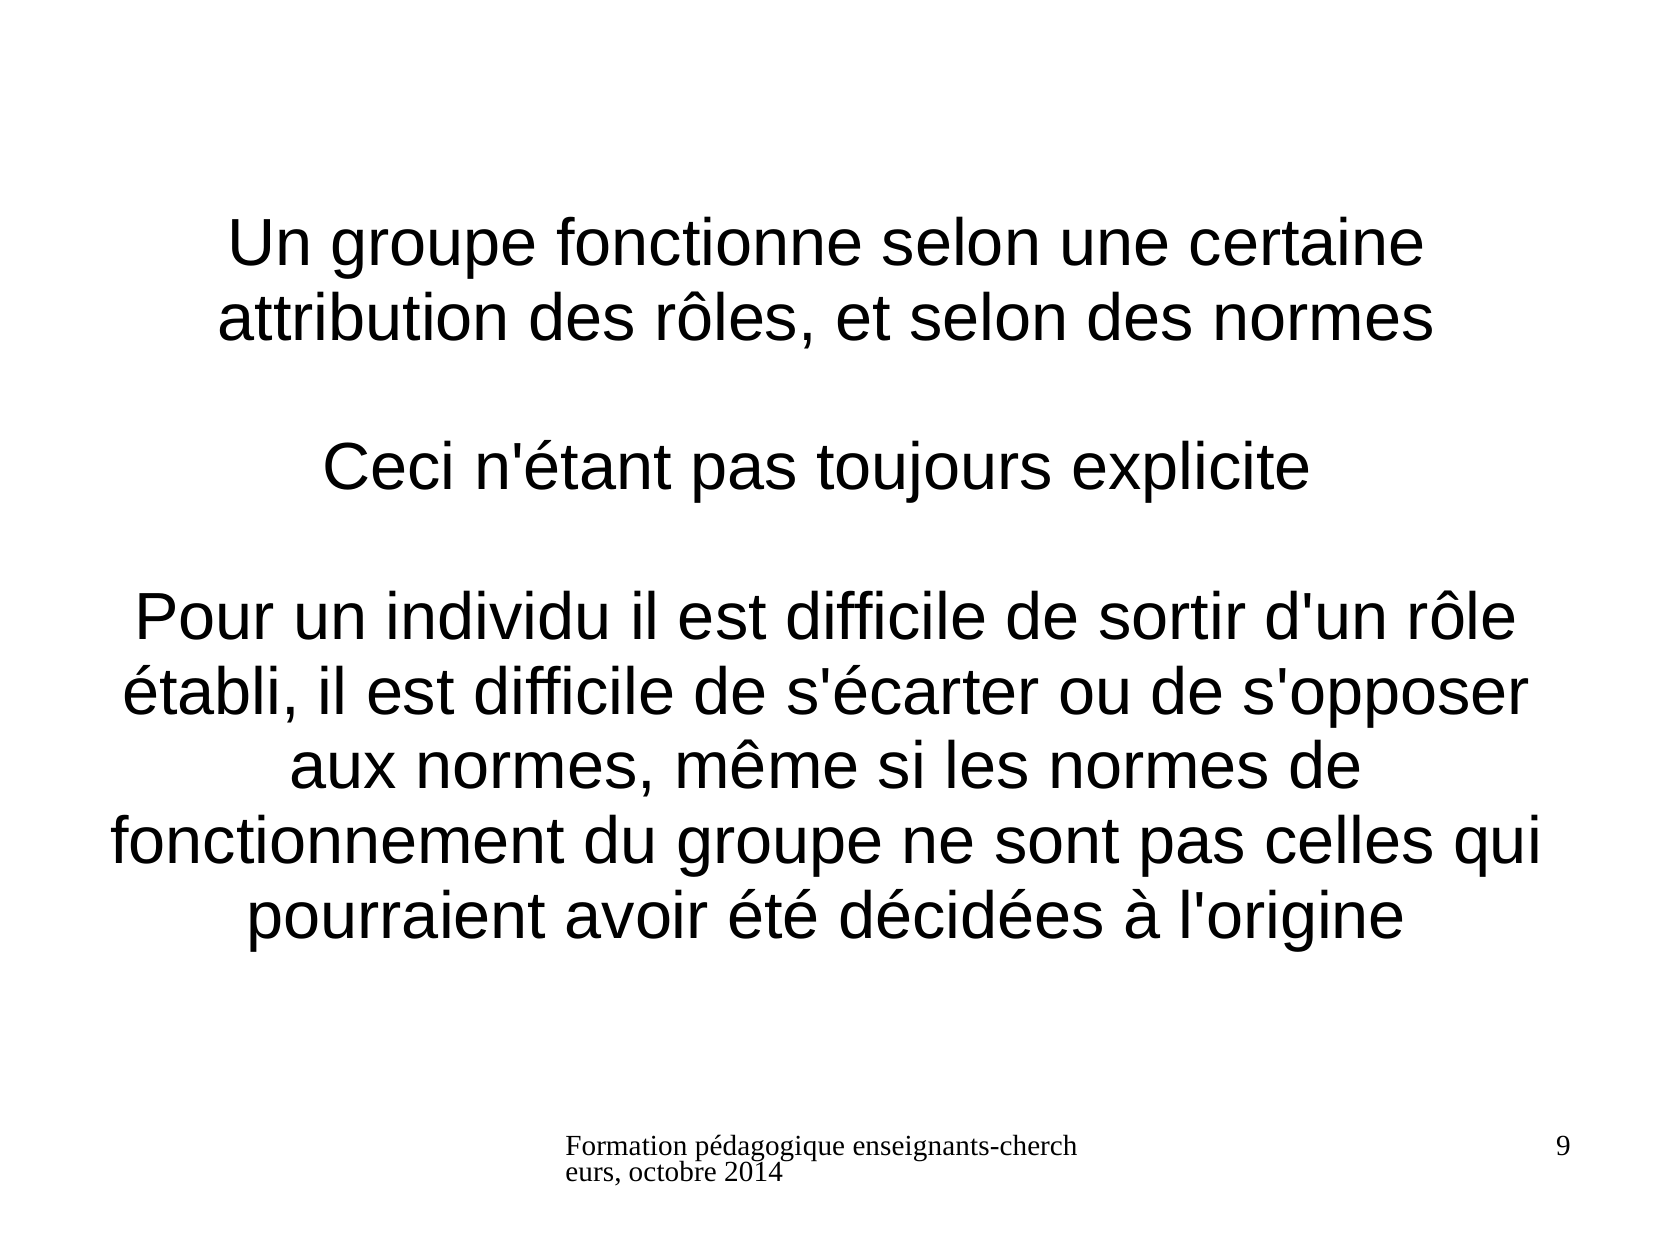

# Un groupe fonctionne selon une certaine attribution des rôles, et selon des normes
Ceci n'étant pas toujours explicite
Pour un individu il est difficile de sortir d'un rôle établi, il est difficile de s'écarter ou de s'opposer aux normes, même si les normes de fonctionnement du groupe ne sont pas celles qui pourraient avoir été décidées à l'origine
Formation pédagogique enseignants-chercheurs, octobre 2014
9